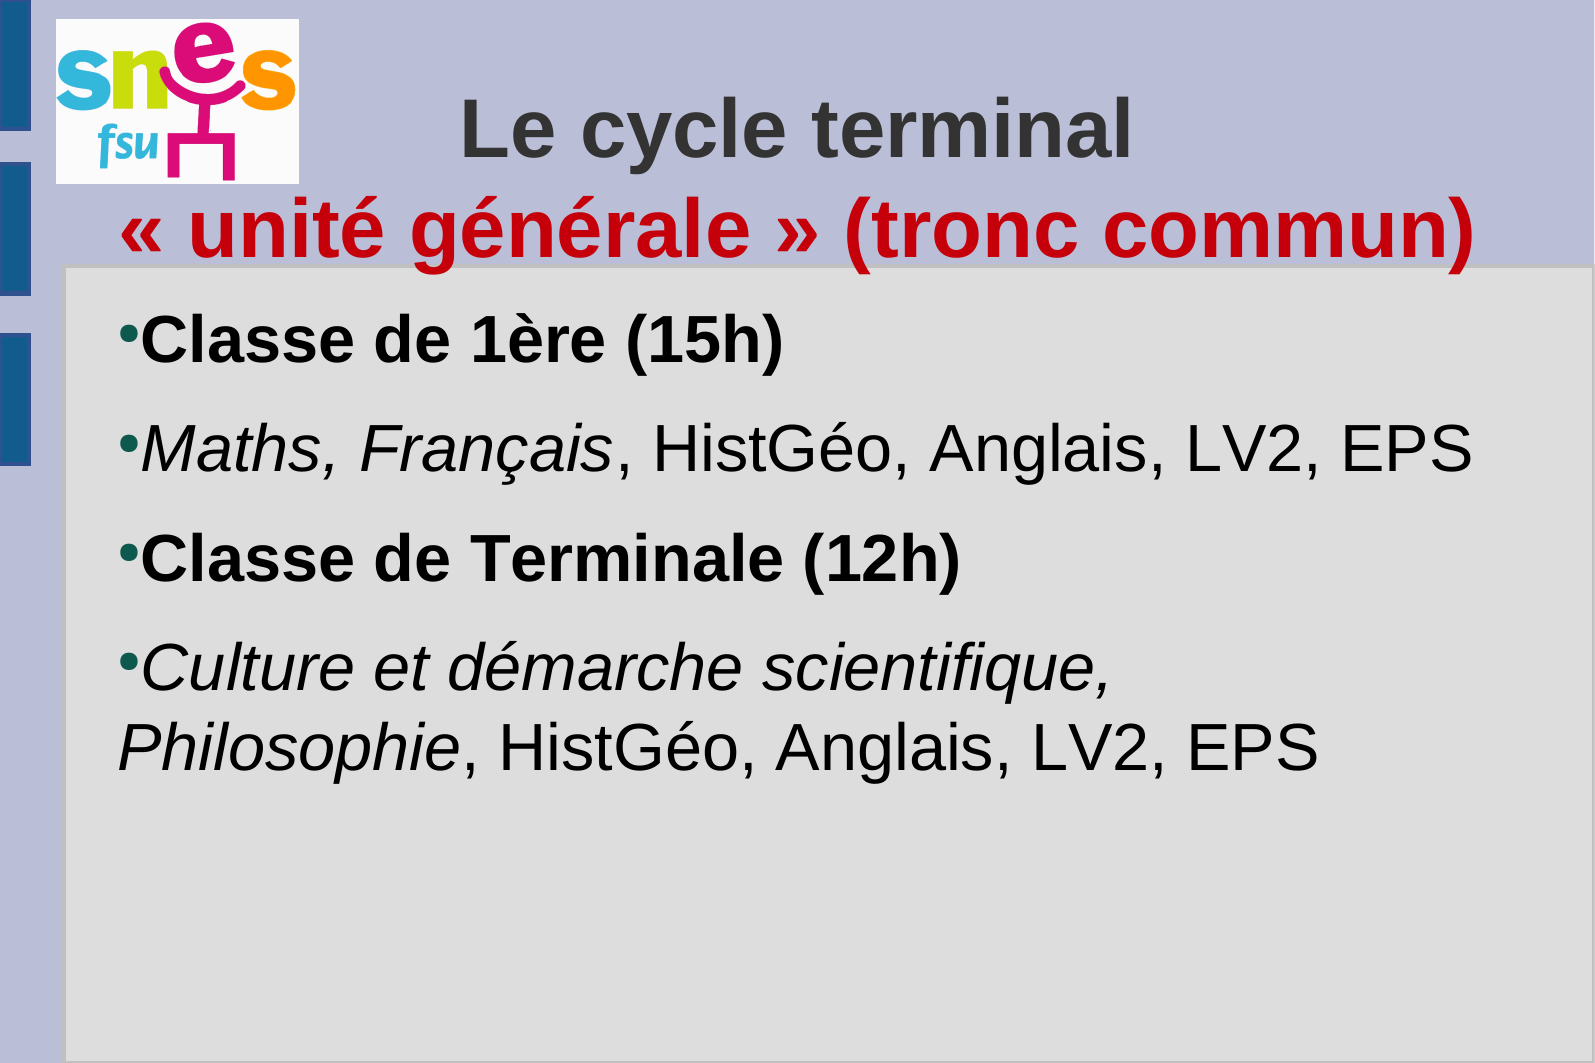

# Le cycle terminal « unité générale » (tronc commun)
Classe de 1ère (15h)
Maths, Français, HistGéo, Anglais, LV2, EPS
Classe de Terminale (12h)
Culture et démarche scientifique, Philosophie, HistGéo, Anglais, LV2, EPS